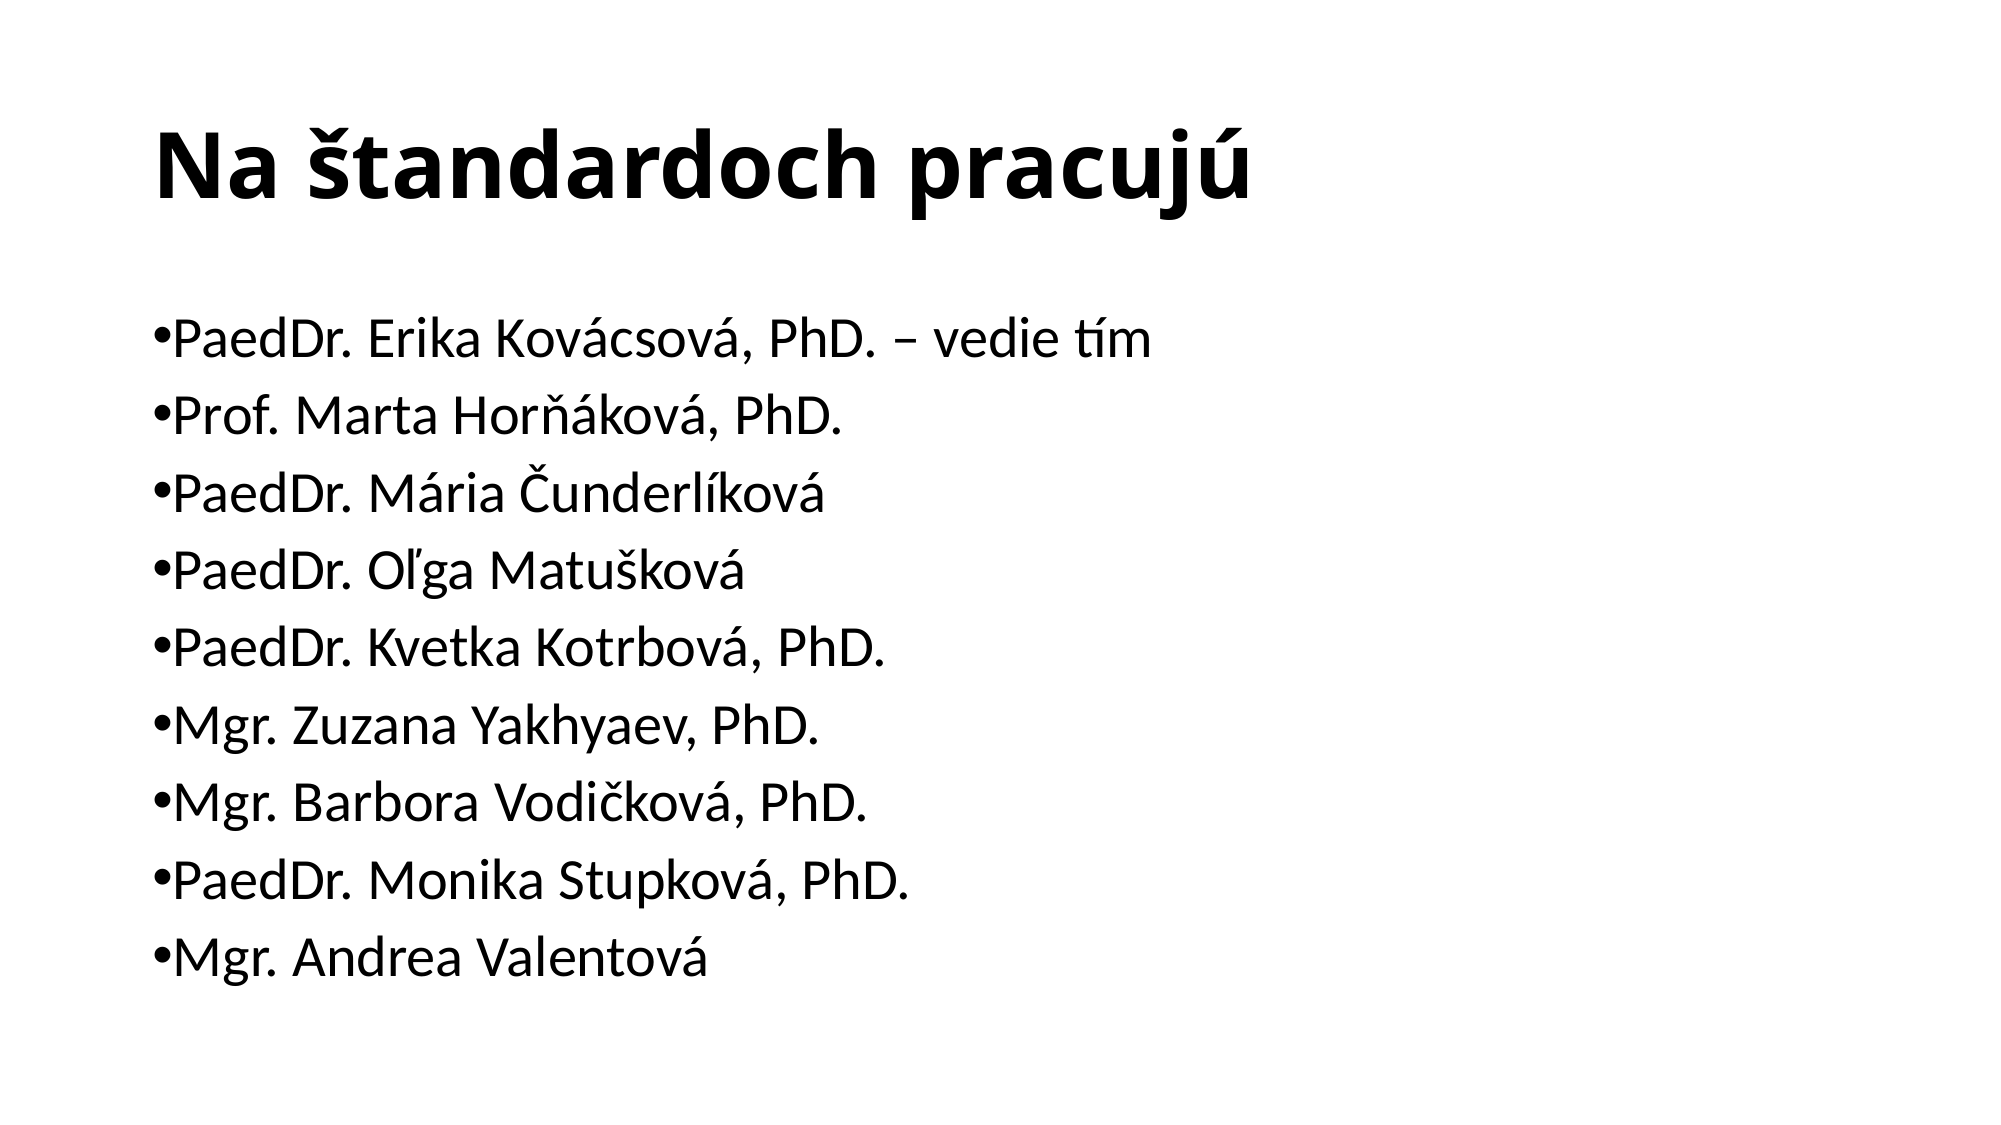

# Na štandardoch pracujú
PaedDr. Erika Kovácsová, PhD. – vedie tím
Prof. Marta Horňáková, PhD.
PaedDr. Mária Čunderlíková
PaedDr. Oľga Matušková
PaedDr. Kvetka Kotrbová, PhD.
Mgr. Zuzana Yakhyaev, PhD.
Mgr. Barbora Vodičková, PhD.
PaedDr. Monika Stupková, PhD.
Mgr. Andrea Valentová